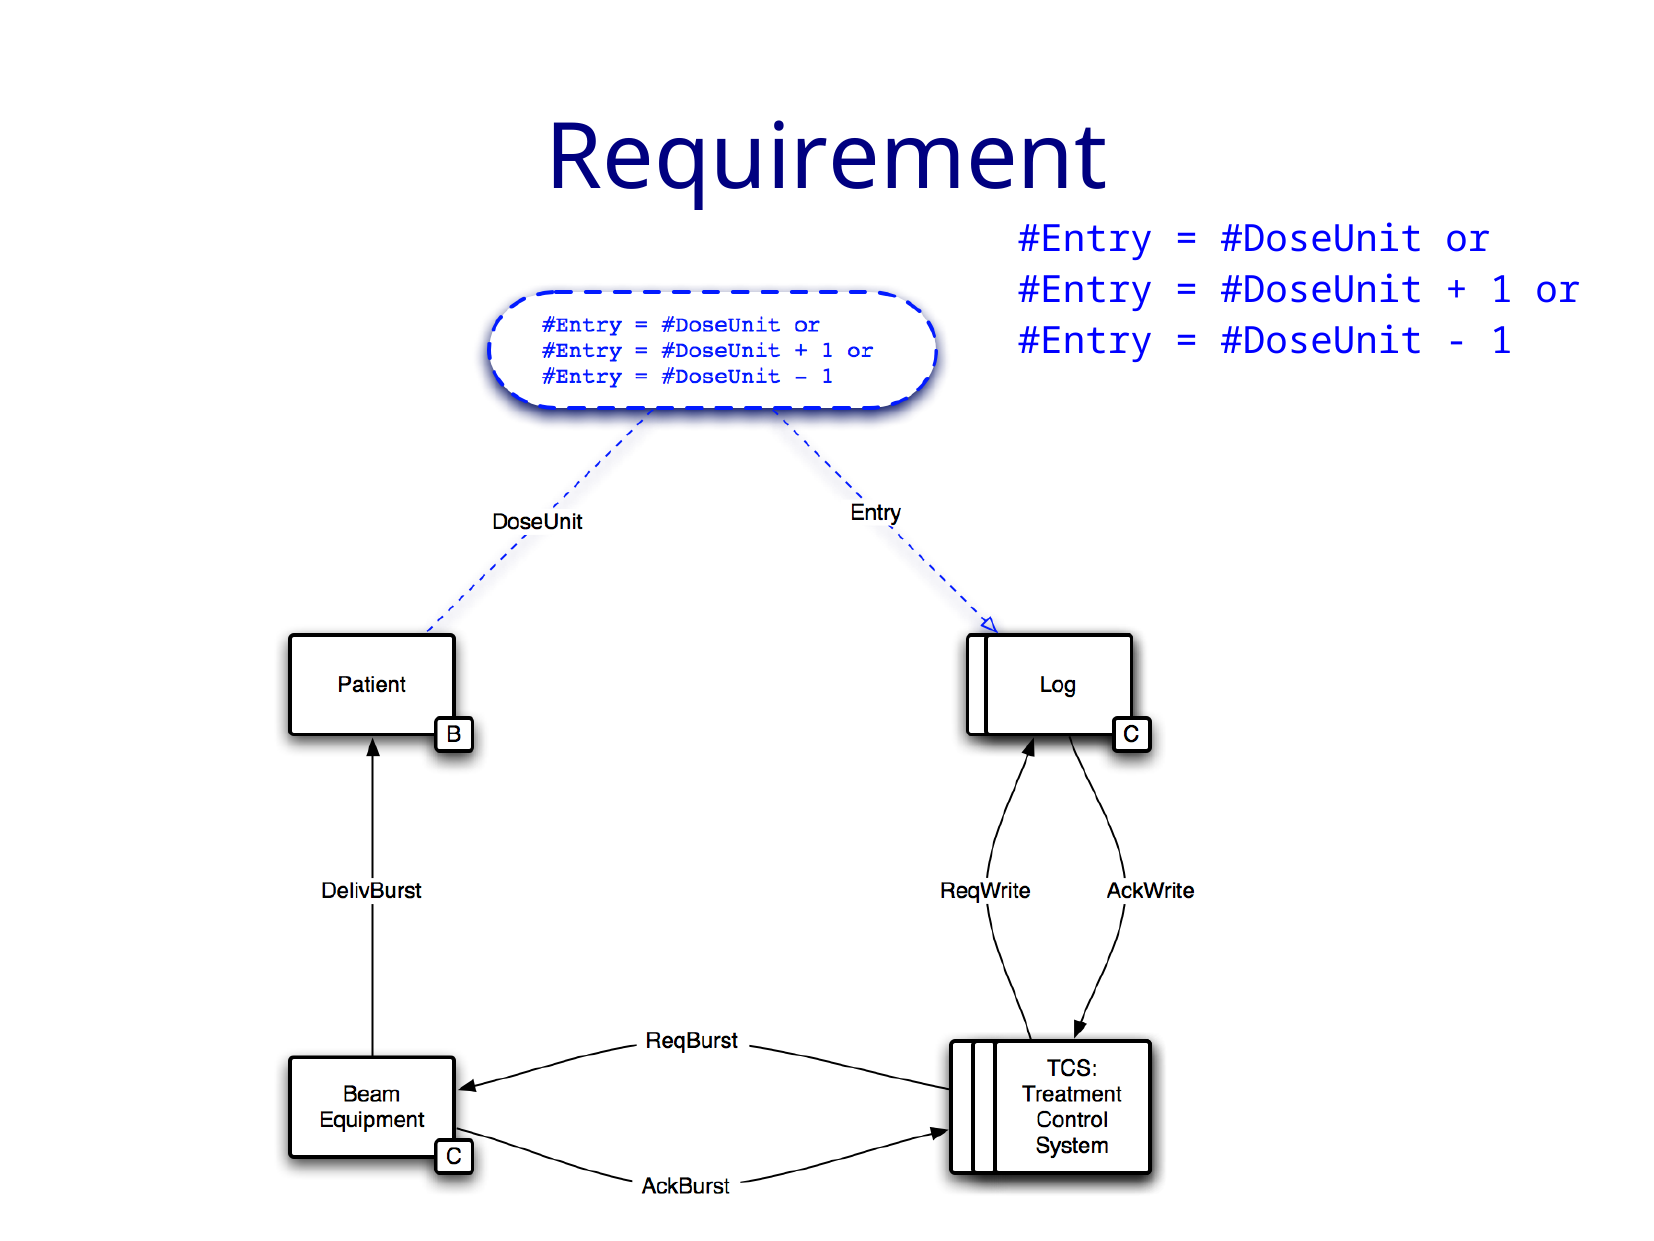

# Requirement
#Entry = #DoseUnit or
#Entry = #DoseUnit + 1 or
#Entry = #DoseUnit - 1